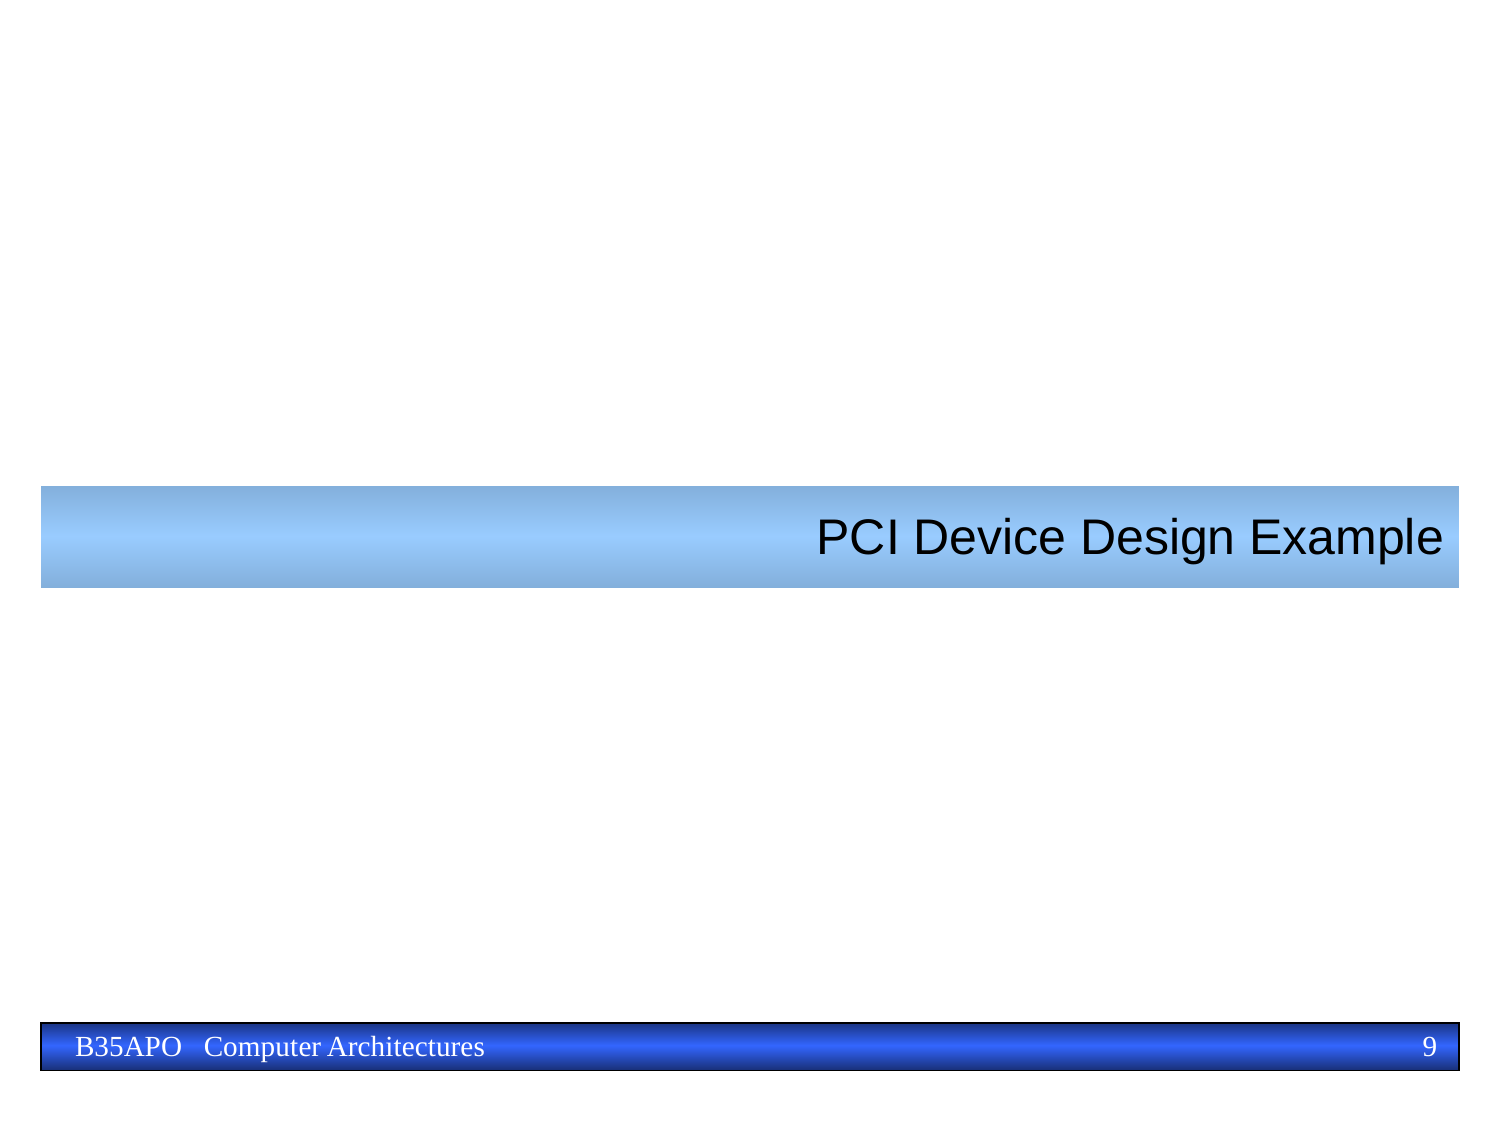

# PCI Device Design Example
B35APO Computer Architectures
9